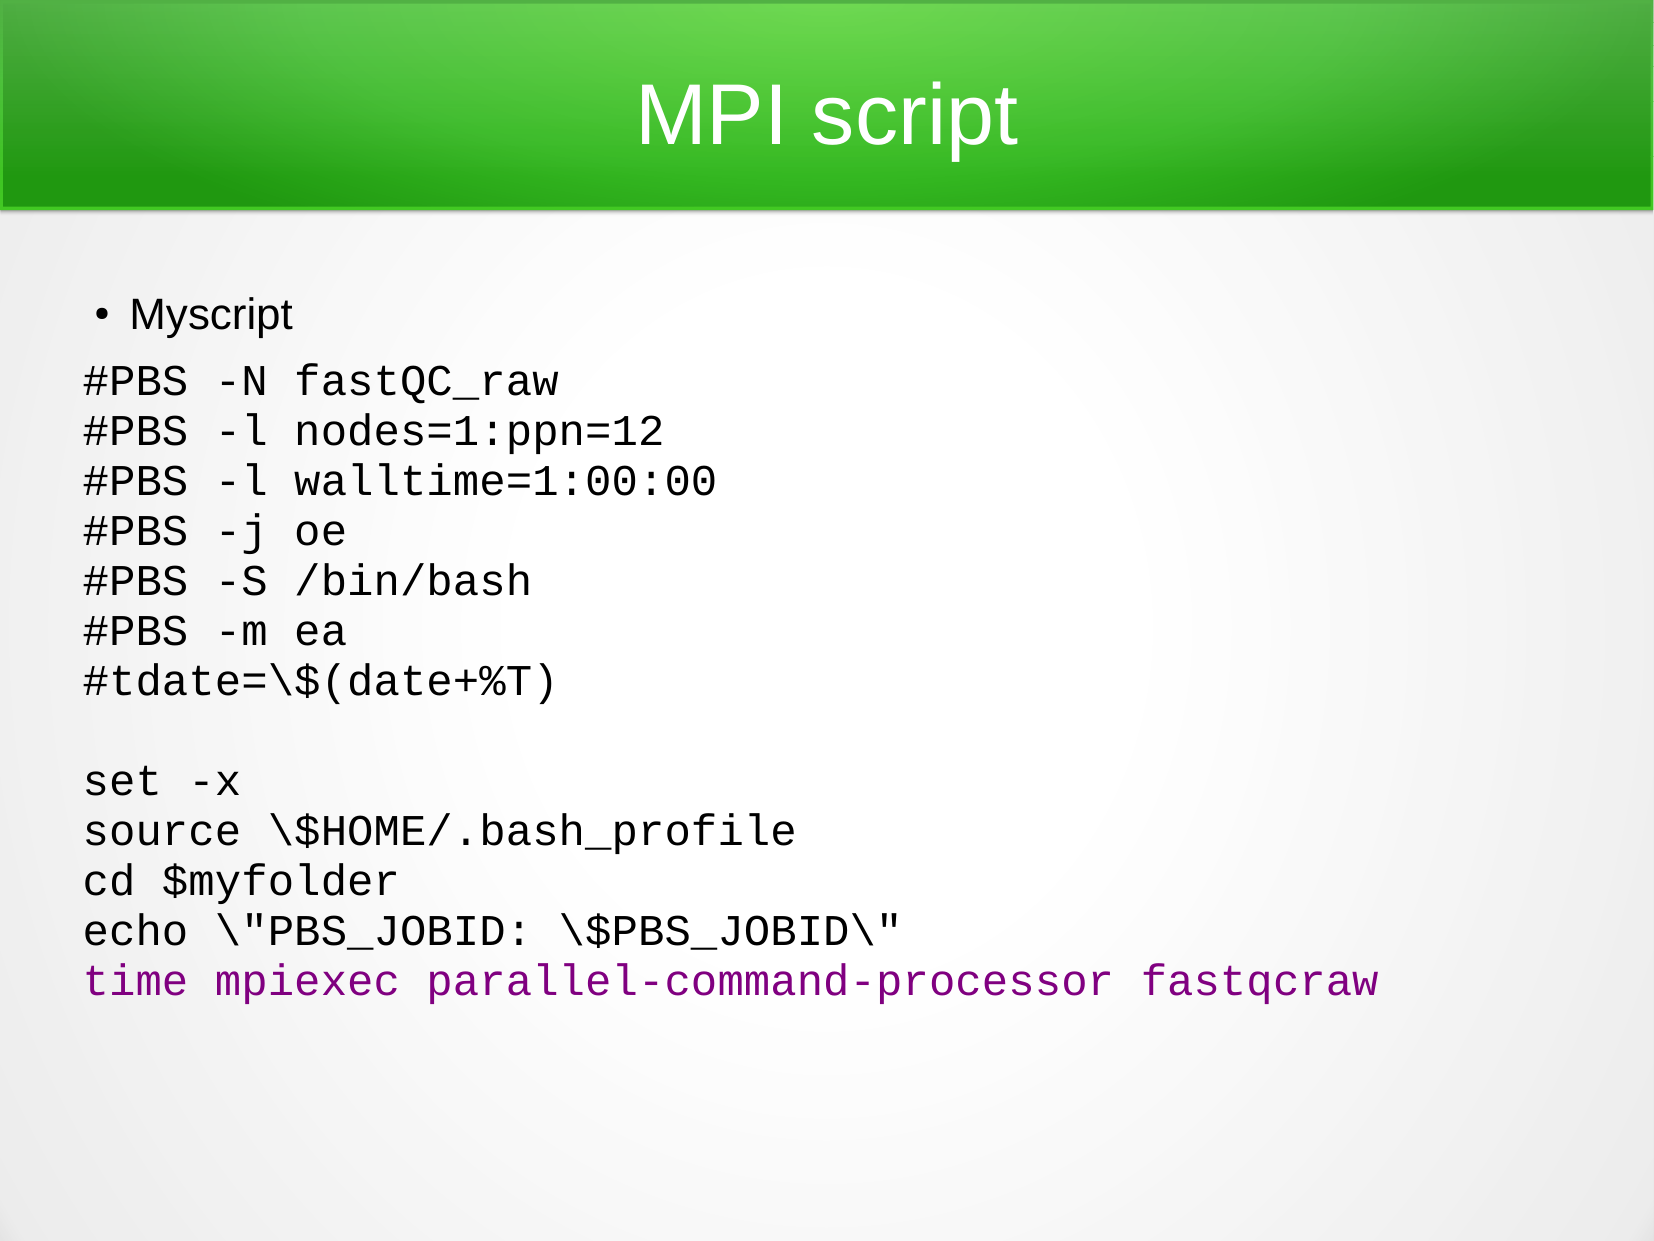

# MPI script
Myscript
#PBS -N fastQC_raw
#PBS -l nodes=1:ppn=12
#PBS -l walltime=1:00:00
#PBS -j oe
#PBS -S /bin/bash
#PBS -m ea
#tdate=\$(date+%T)
set -x
source \$HOME/.bash_profile
cd $myfolder
echo \"PBS_JOBID: \$PBS_JOBID\"
time mpiexec parallel-command-processor fastqcraw